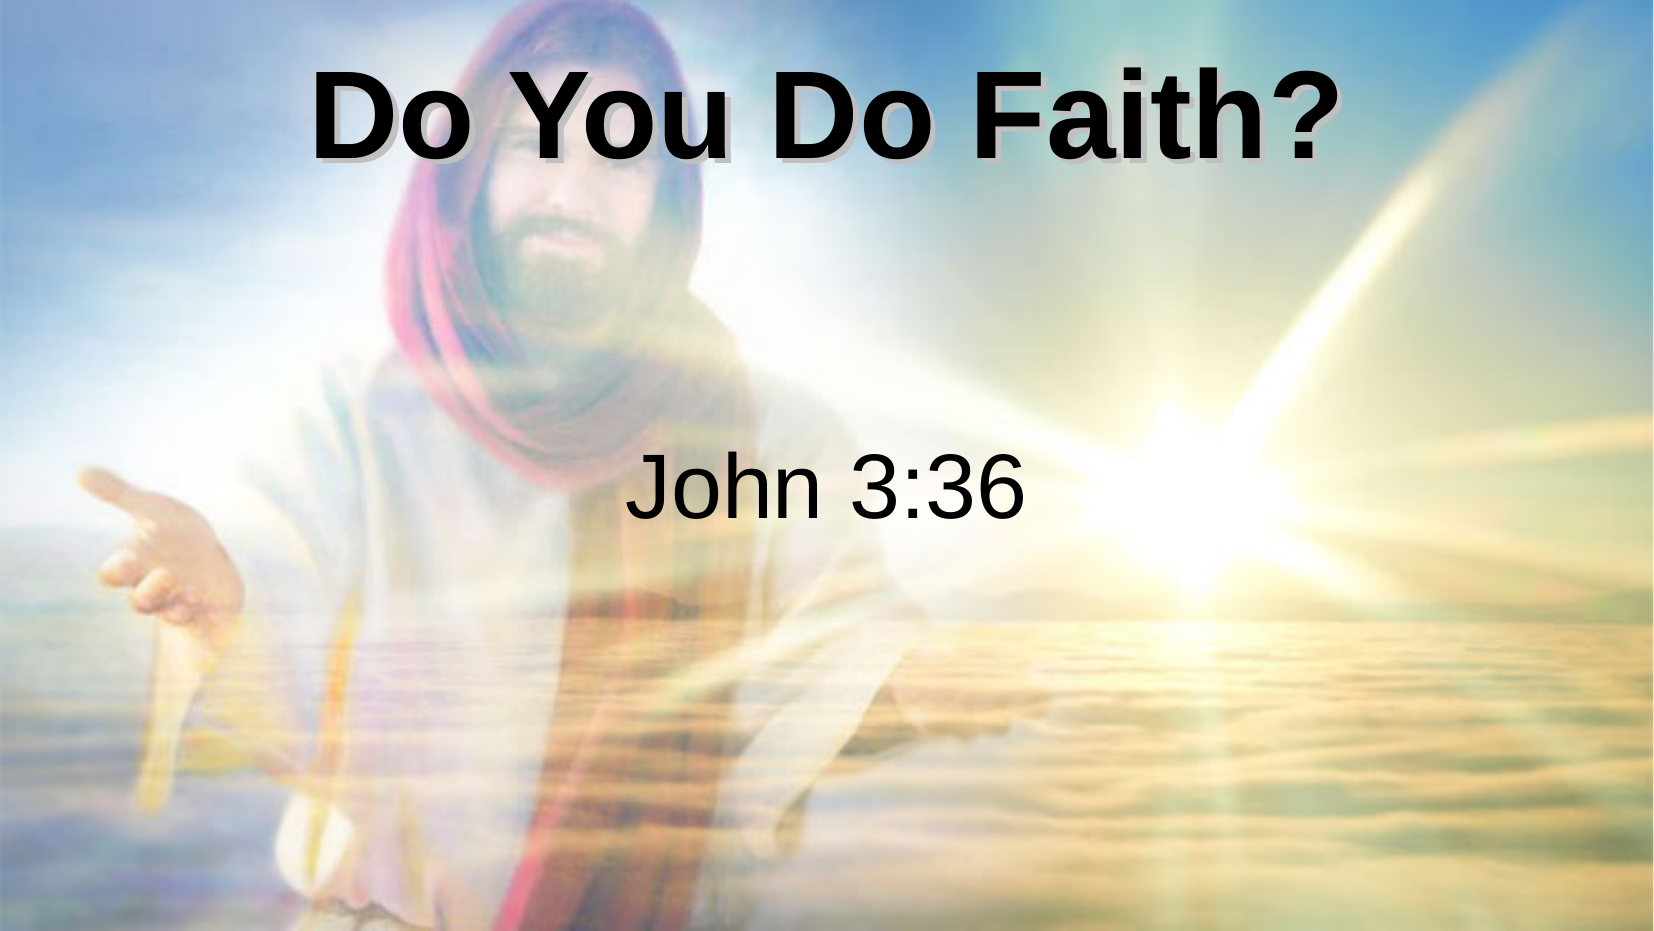

# Do You Do Faith?
John 3:36